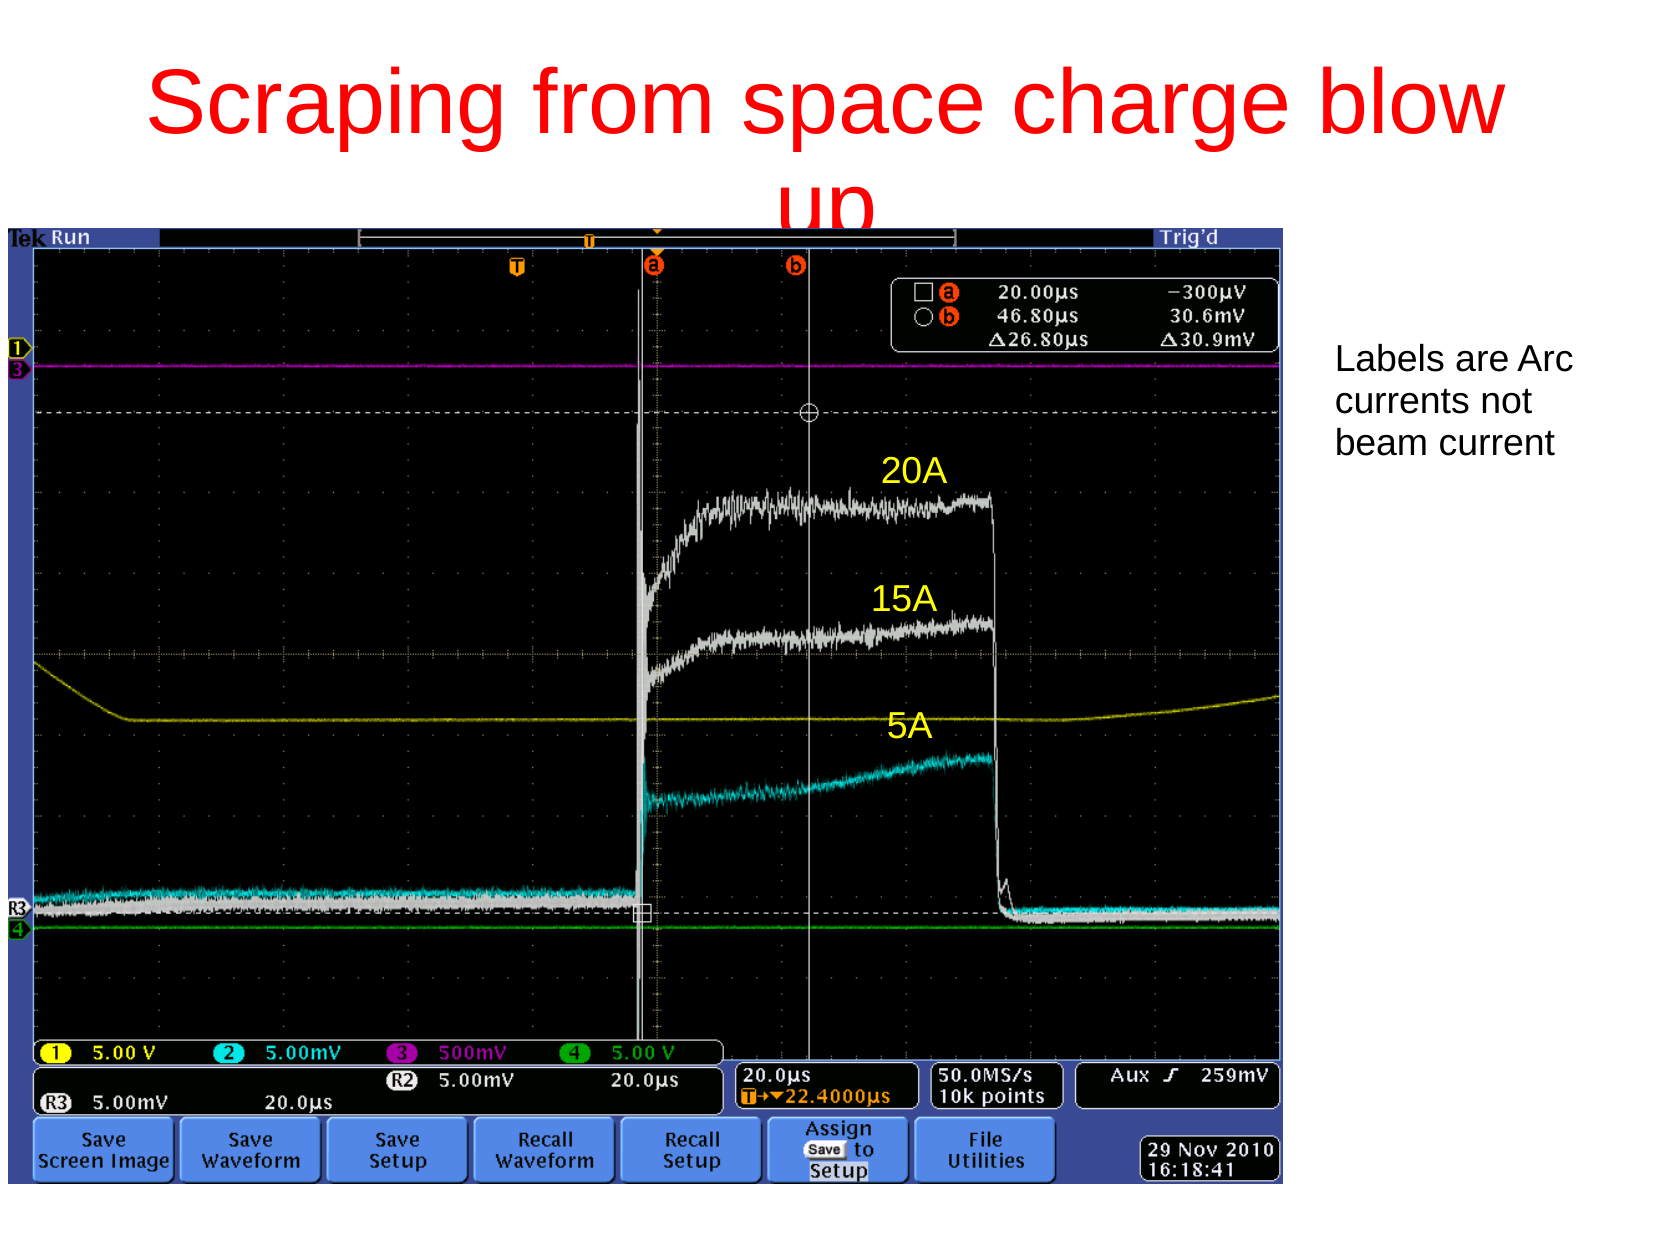

# Scraping from space charge blow up
Labels are Arc currents not beam current
20A
15A
5A